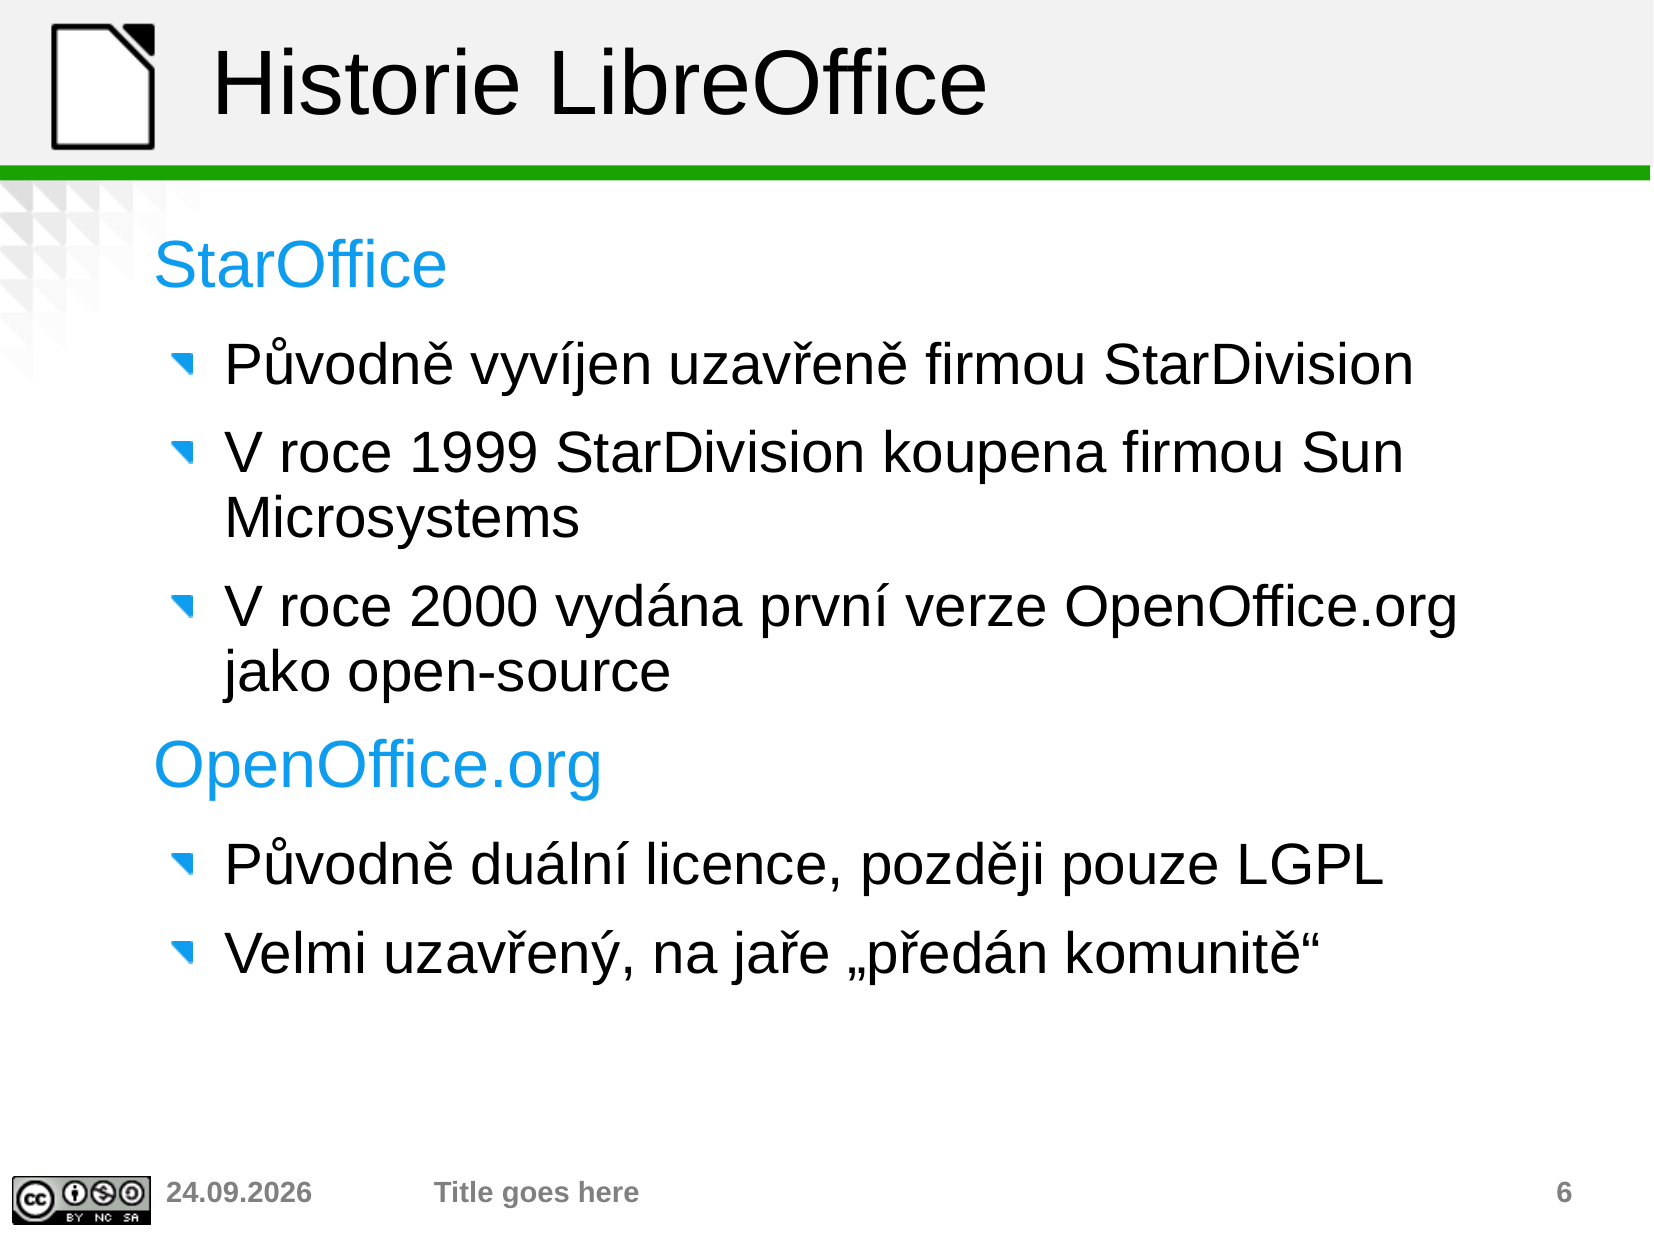

# Historie LibreOffice
StarOffice
Původně vyvíjen uzavřeně firmou StarDivision
V roce 1999 StarDivision koupena firmou Sun Microsystems
V roce 2000 vydána první verze OpenOffice.org jako open-source
OpenOffice.org
Původně duální licence, později pouze LGPL
Velmi uzavřený, na jaře „předán komunitě“
Title goes here
6